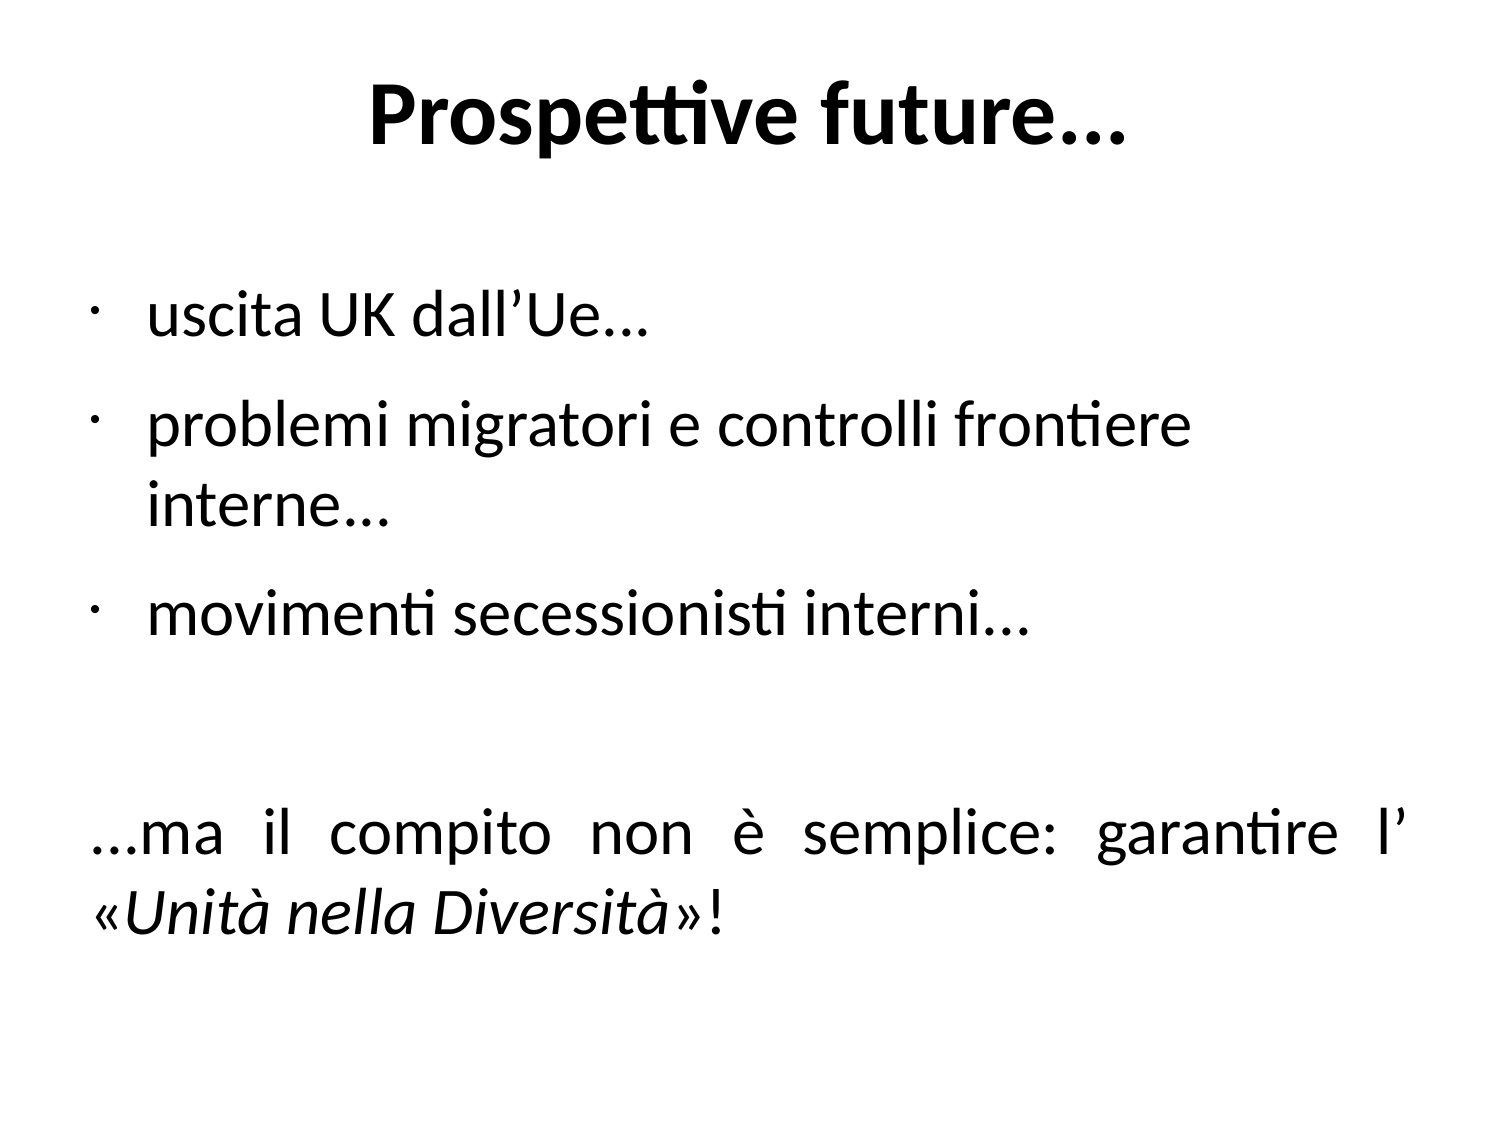

# Prospettive future...
uscita UK dall’Ue...
problemi migratori e controlli frontiere interne...
movimenti secessionisti interni...
...ma il compito non è semplice: garantire l’ «Unità nella Diversità»!